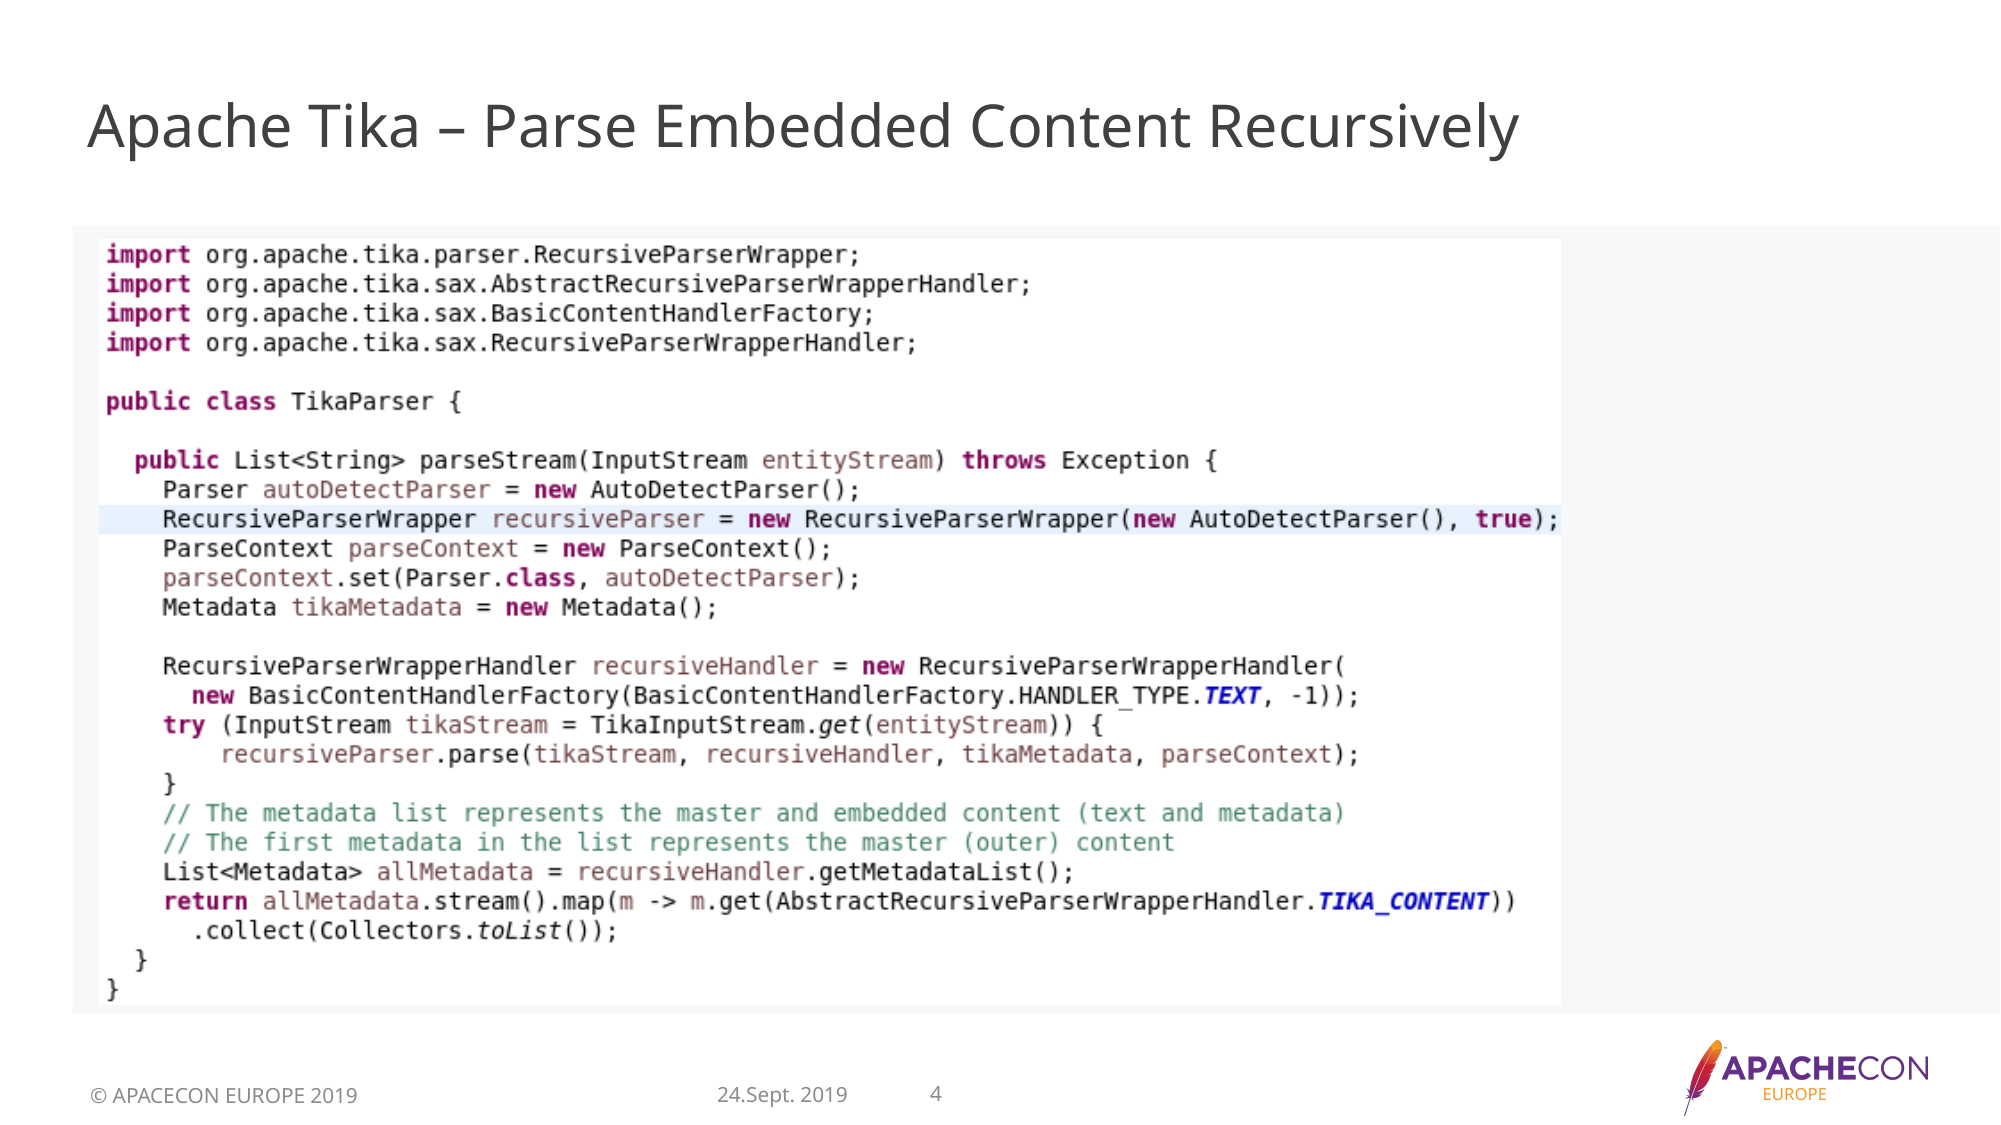

# Apache Tika – Parse Embedded Content Recursively
© APACECON EUROPE 2019
24.Sept. 2019